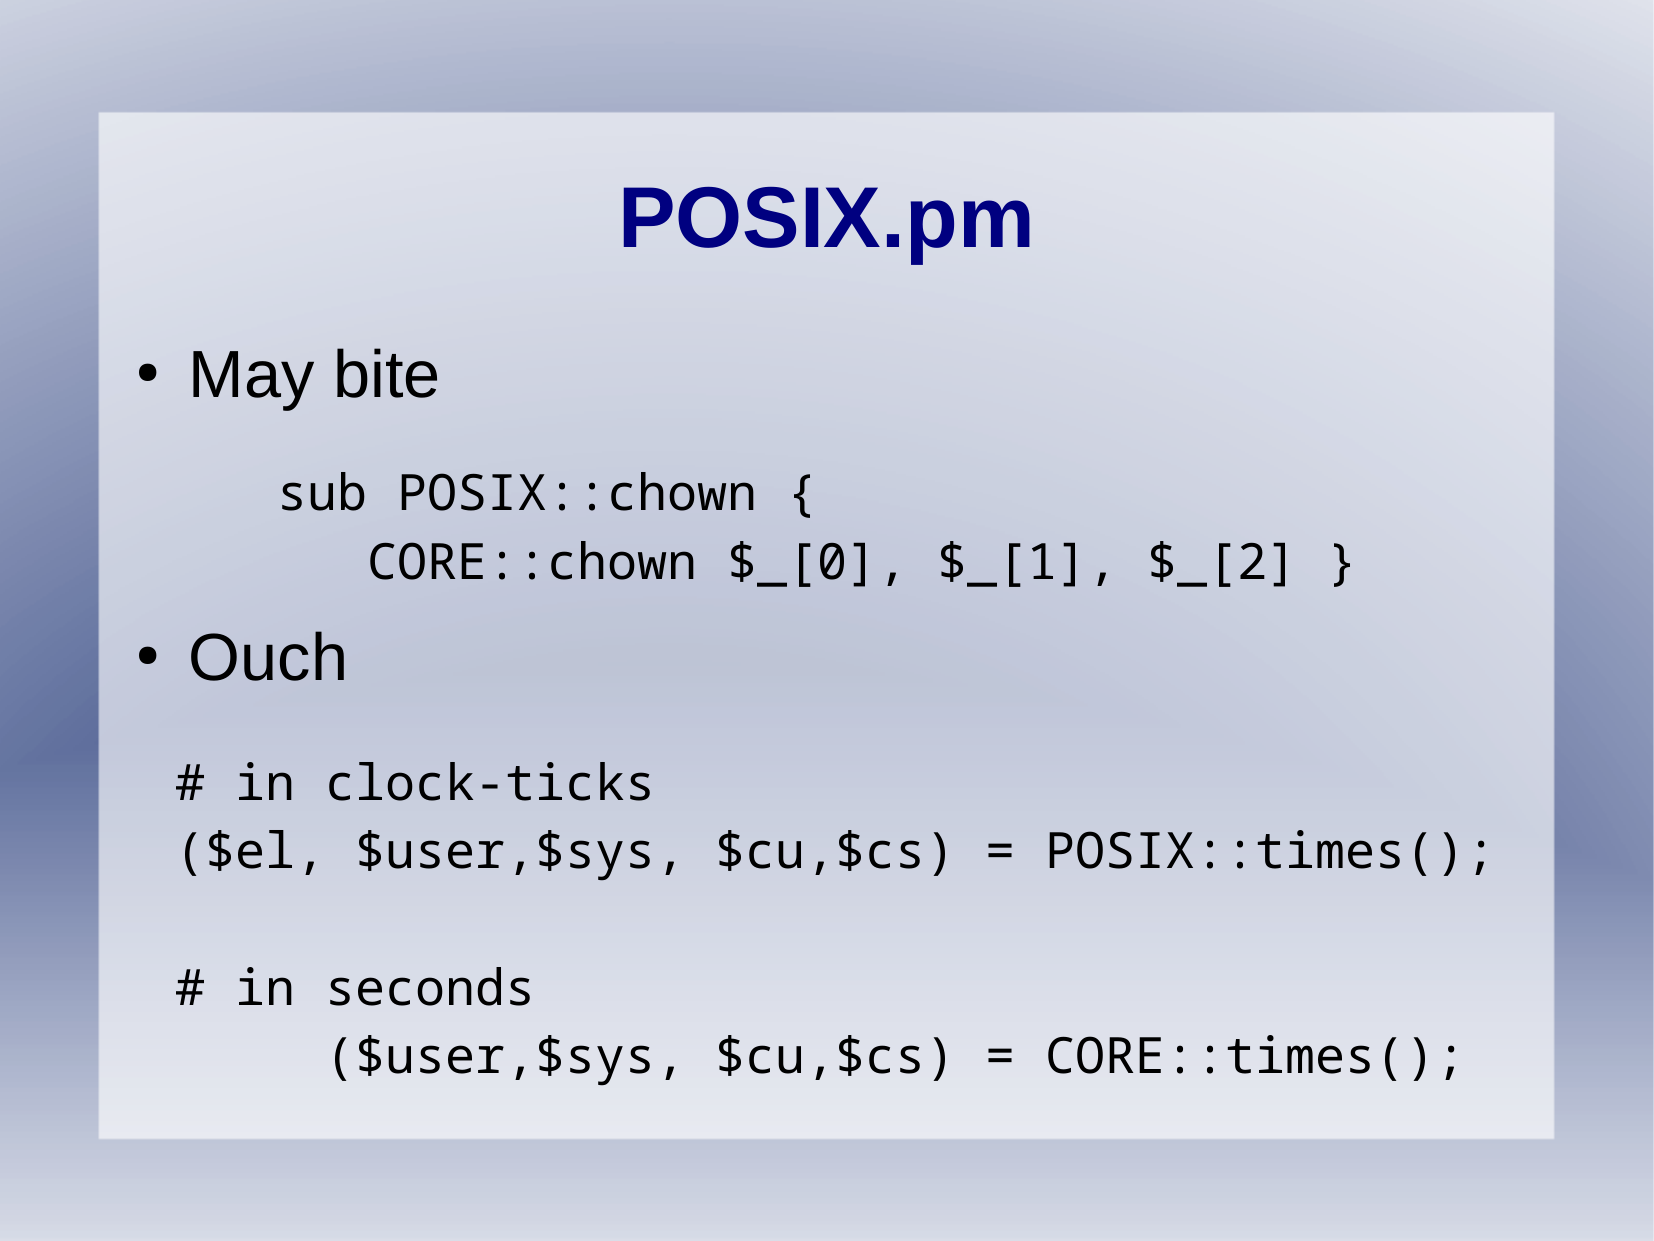

# POSIX.pm
May bite
Ouch
sub POSIX::chown {
 CORE::chown $_[0], $_[1], $_[2] }
# in clock-ticks
($el, $user,$sys, $cu,$cs) = POSIX::times();
# in seconds
 ($user,$sys, $cu,$cs) = CORE::times();